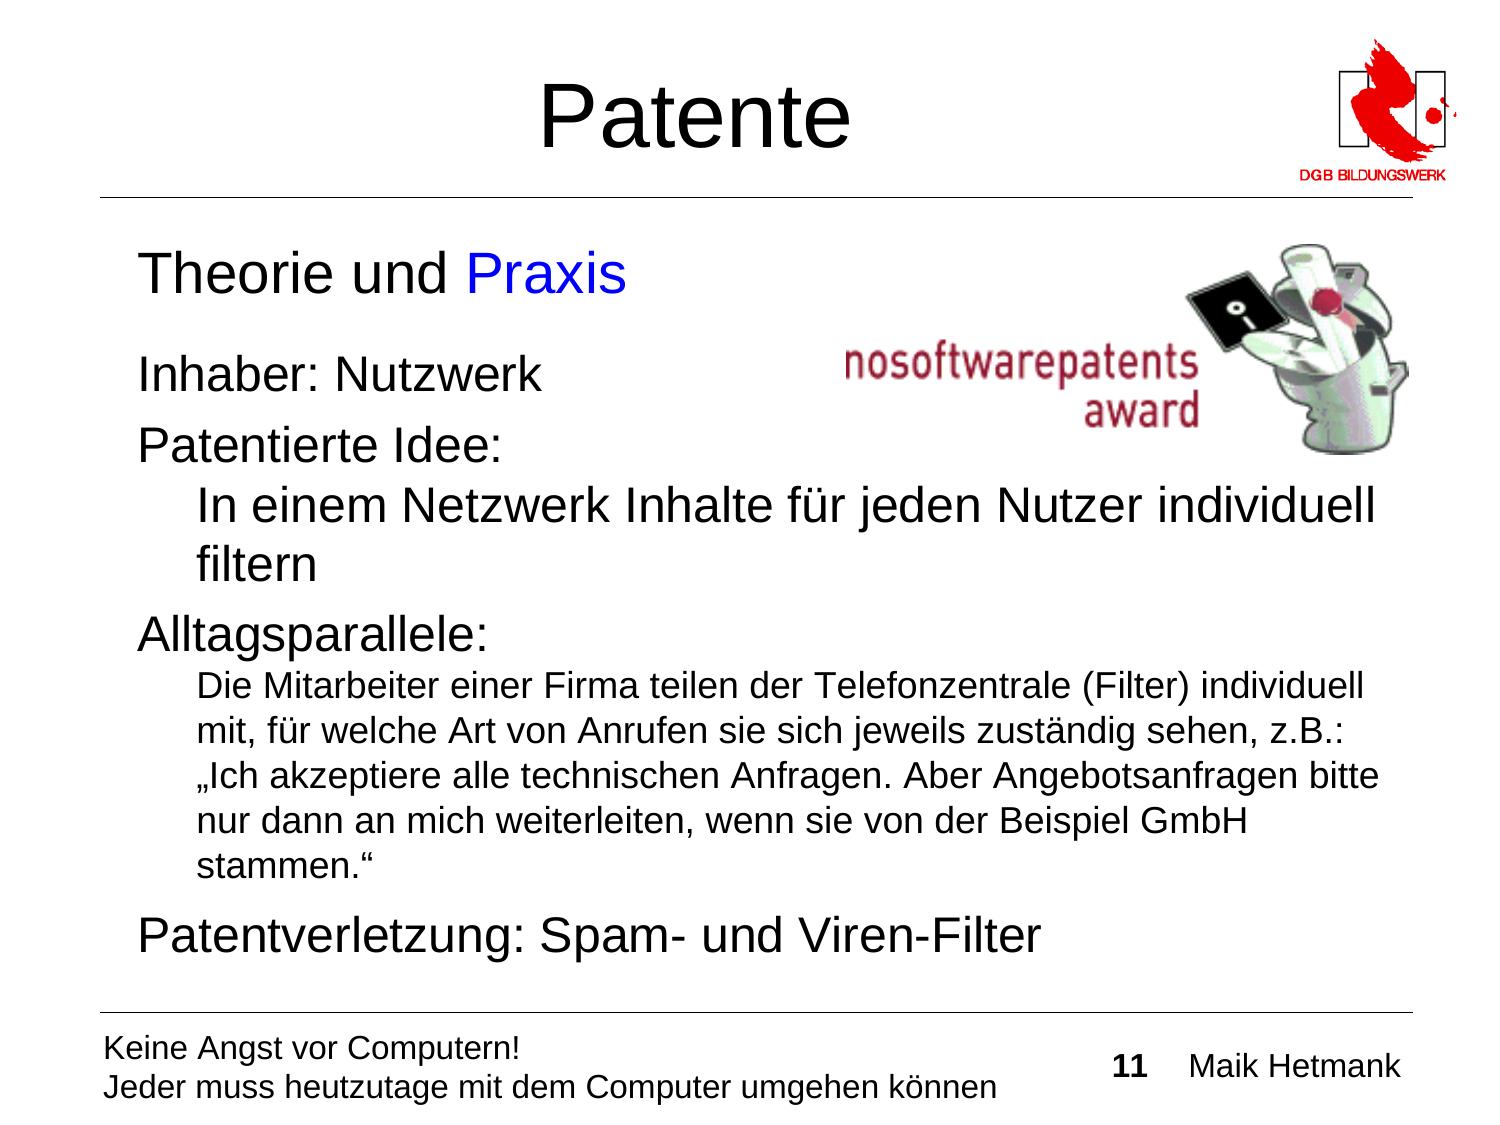

# Patente
Theorie und Praxis
Inhaber: Nutzwerk
Patentierte Idee:
In einem Netzwerk Inhalte für jeden Nutzer individuell filtern
Alltagsparallele:
Die Mitarbeiter einer Firma teilen der Telefonzentrale (Filter) individuell mit, für welche Art von Anrufen sie sich jeweils zuständig sehen, z.B.: „Ich akzeptiere alle technischen Anfragen. Aber Angebotsanfragen bitte nur dann an mich weiterleiten, wenn sie von der Beispiel GmbH stammen.“
Patentverletzung: Spam- und Viren-Filter